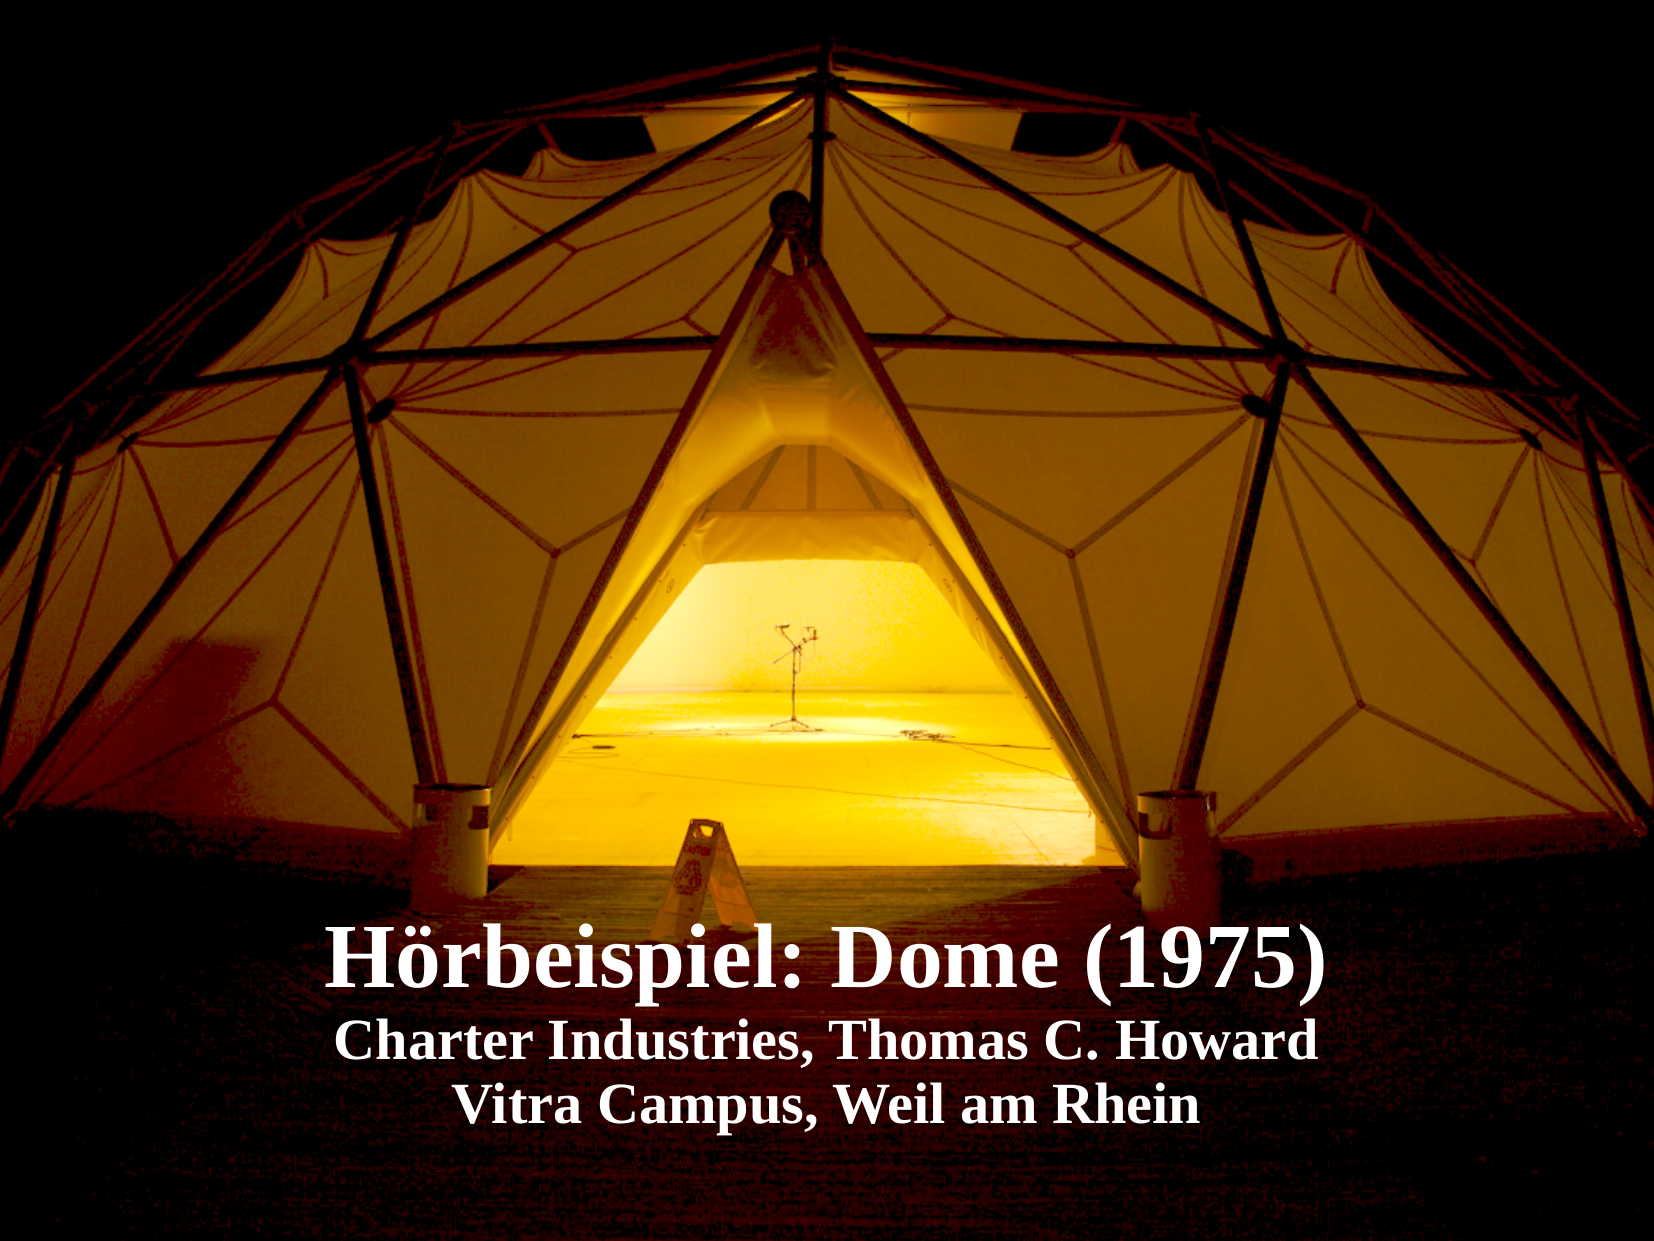

# Hörbeispiel: Dome (1975) Charter Industries, Thomas C. Howard Vitra Campus, Weil am Rhein